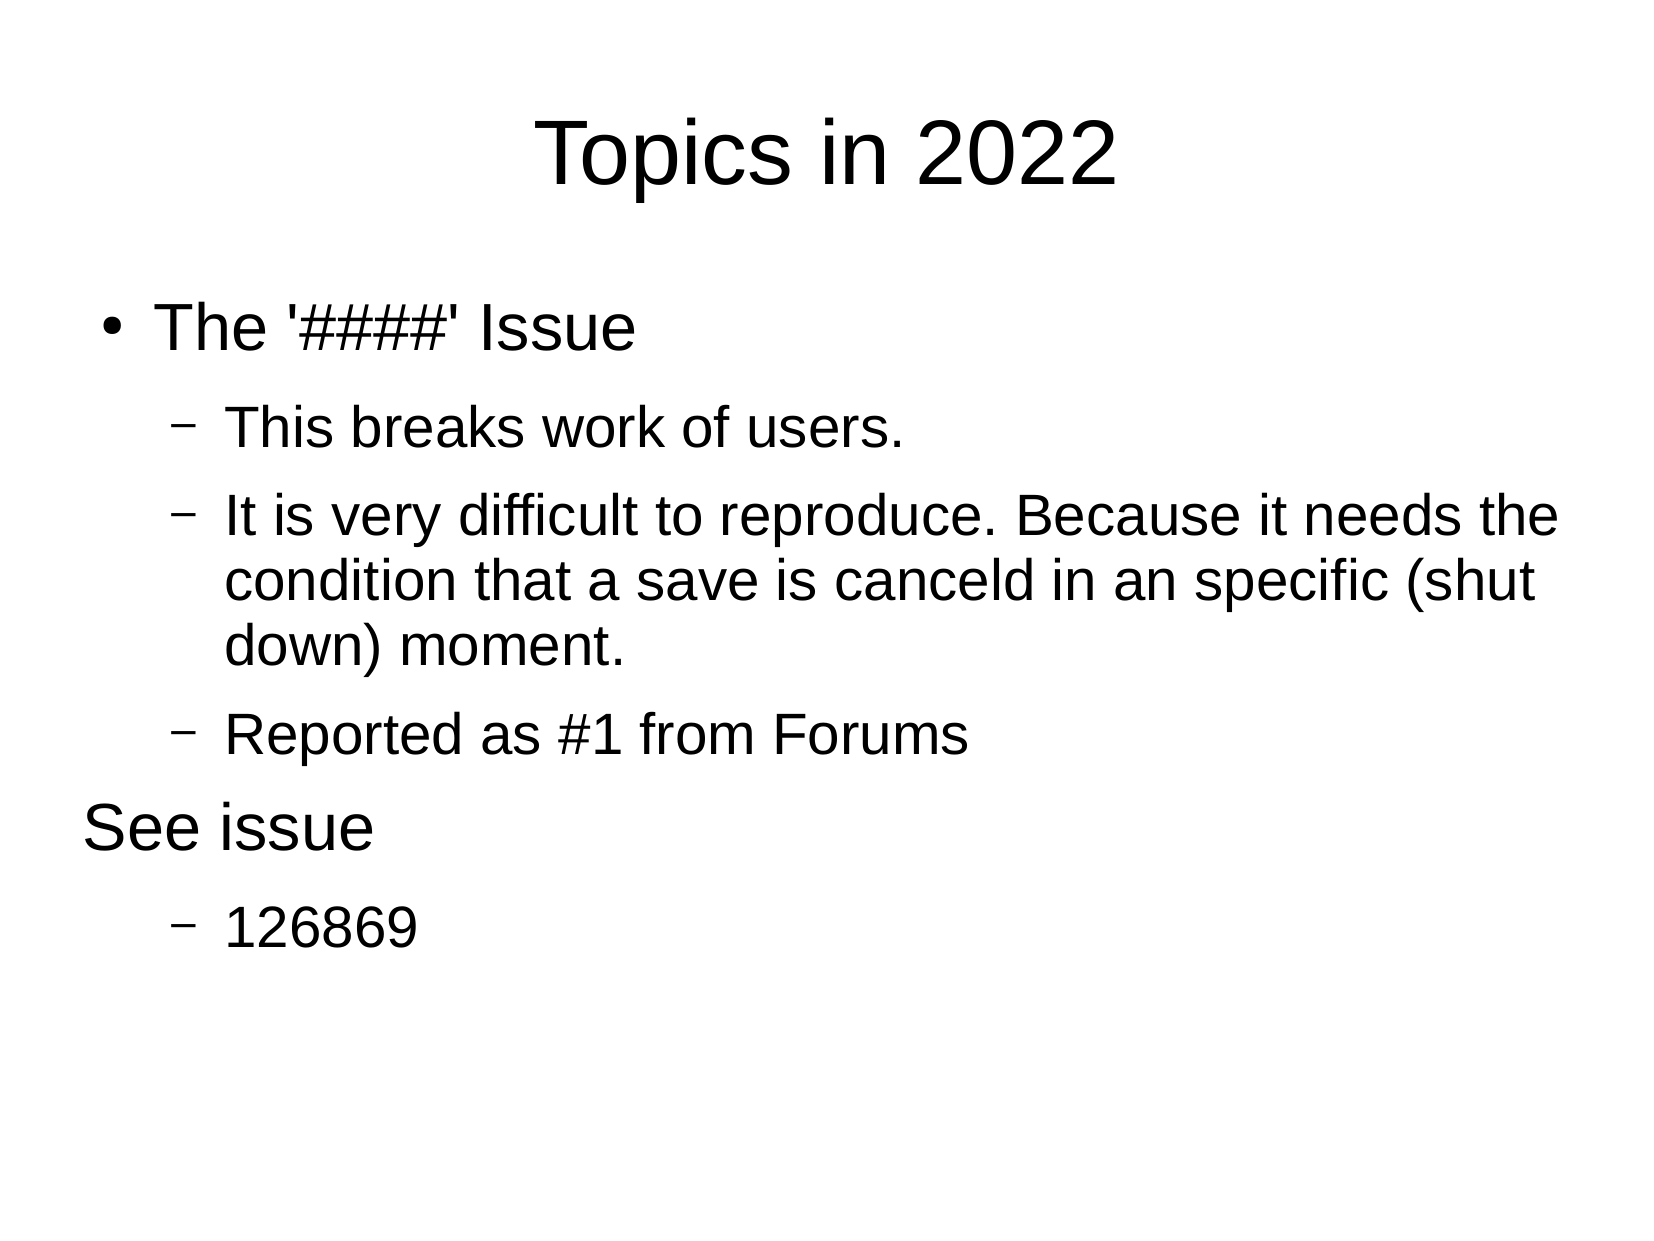

# Topics in 2022
The '####' Issue
This breaks work of users.
It is very difficult to reproduce. Because it needs the condition that a save is canceld in an specific (shut down) moment.
Reported as #1 from Forums
See issue
126869